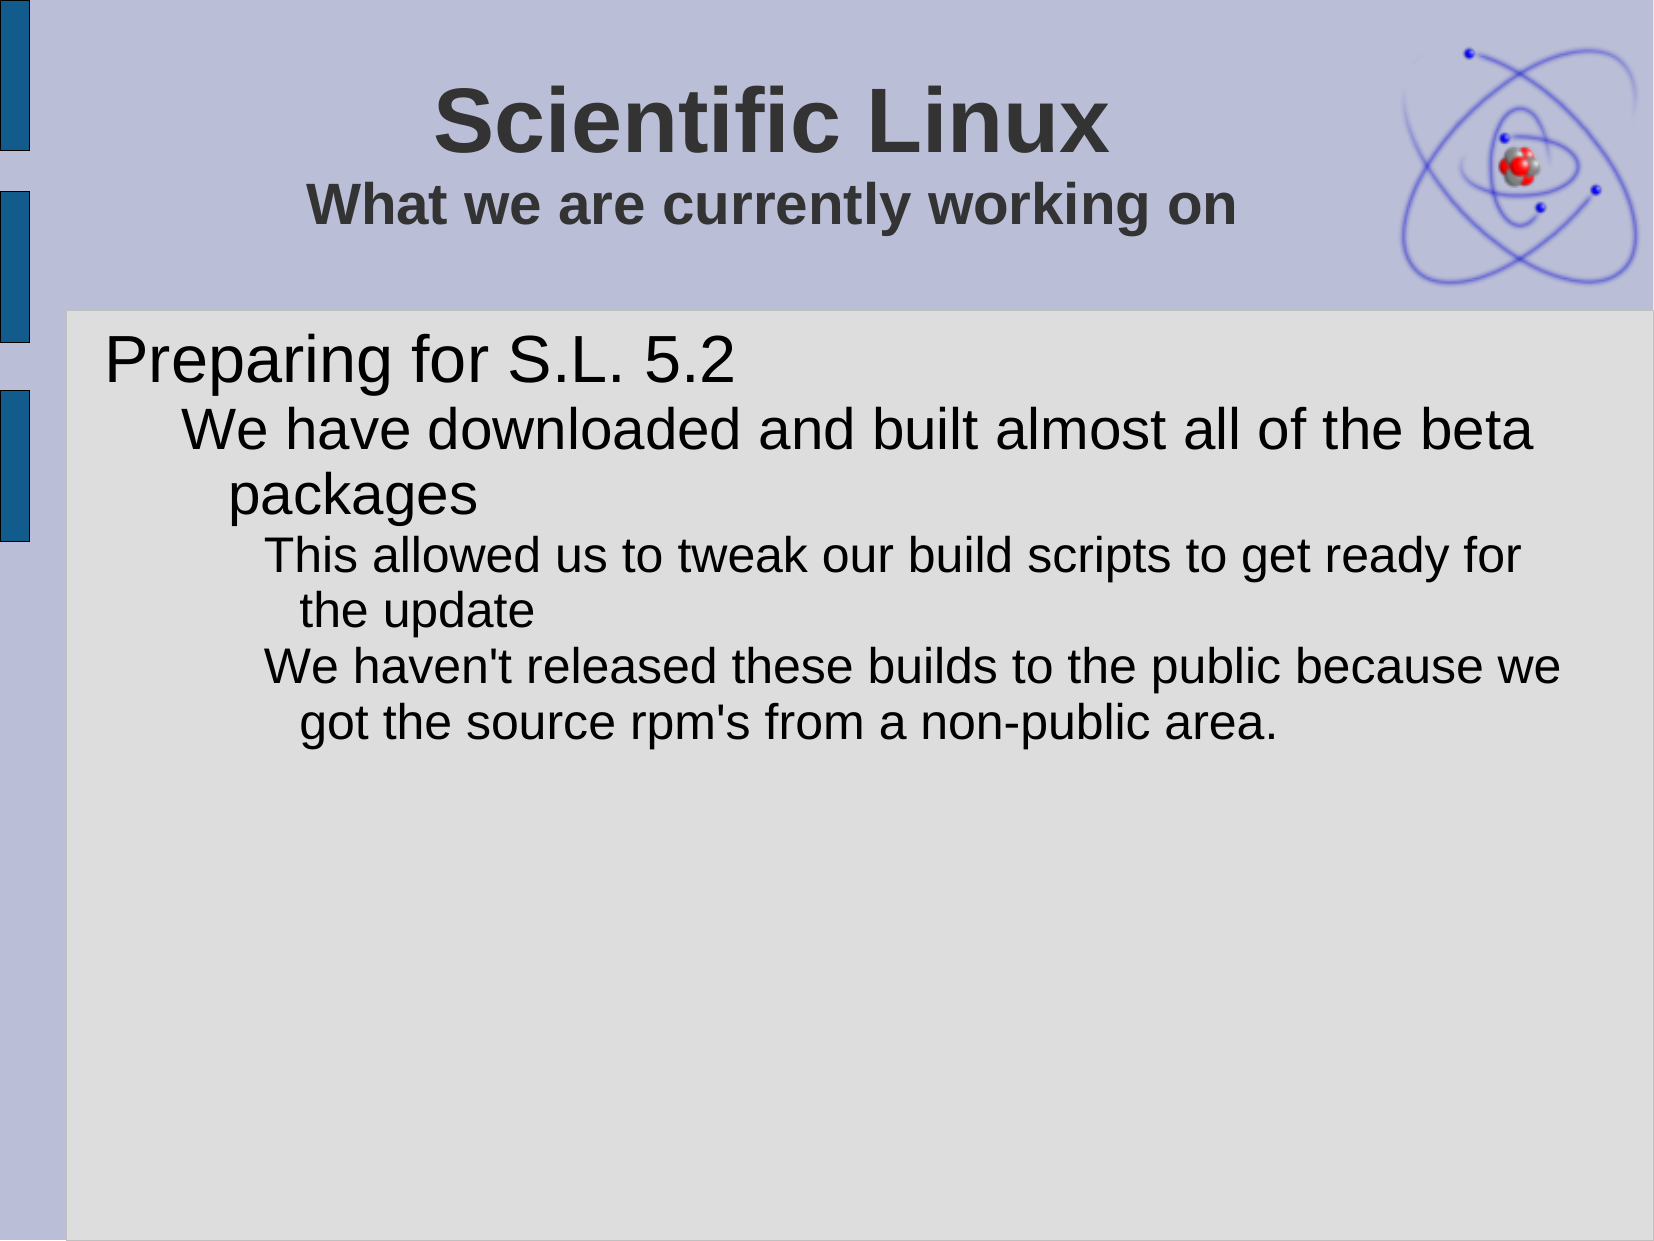

# Scientific Linux What we are currently working on
Preparing for S.L. 5.2
We have downloaded and built almost all of the beta packages
This allowed us to tweak our build scripts to get ready for the update
We haven't released these builds to the public because we got the source rpm's from a non-public area.